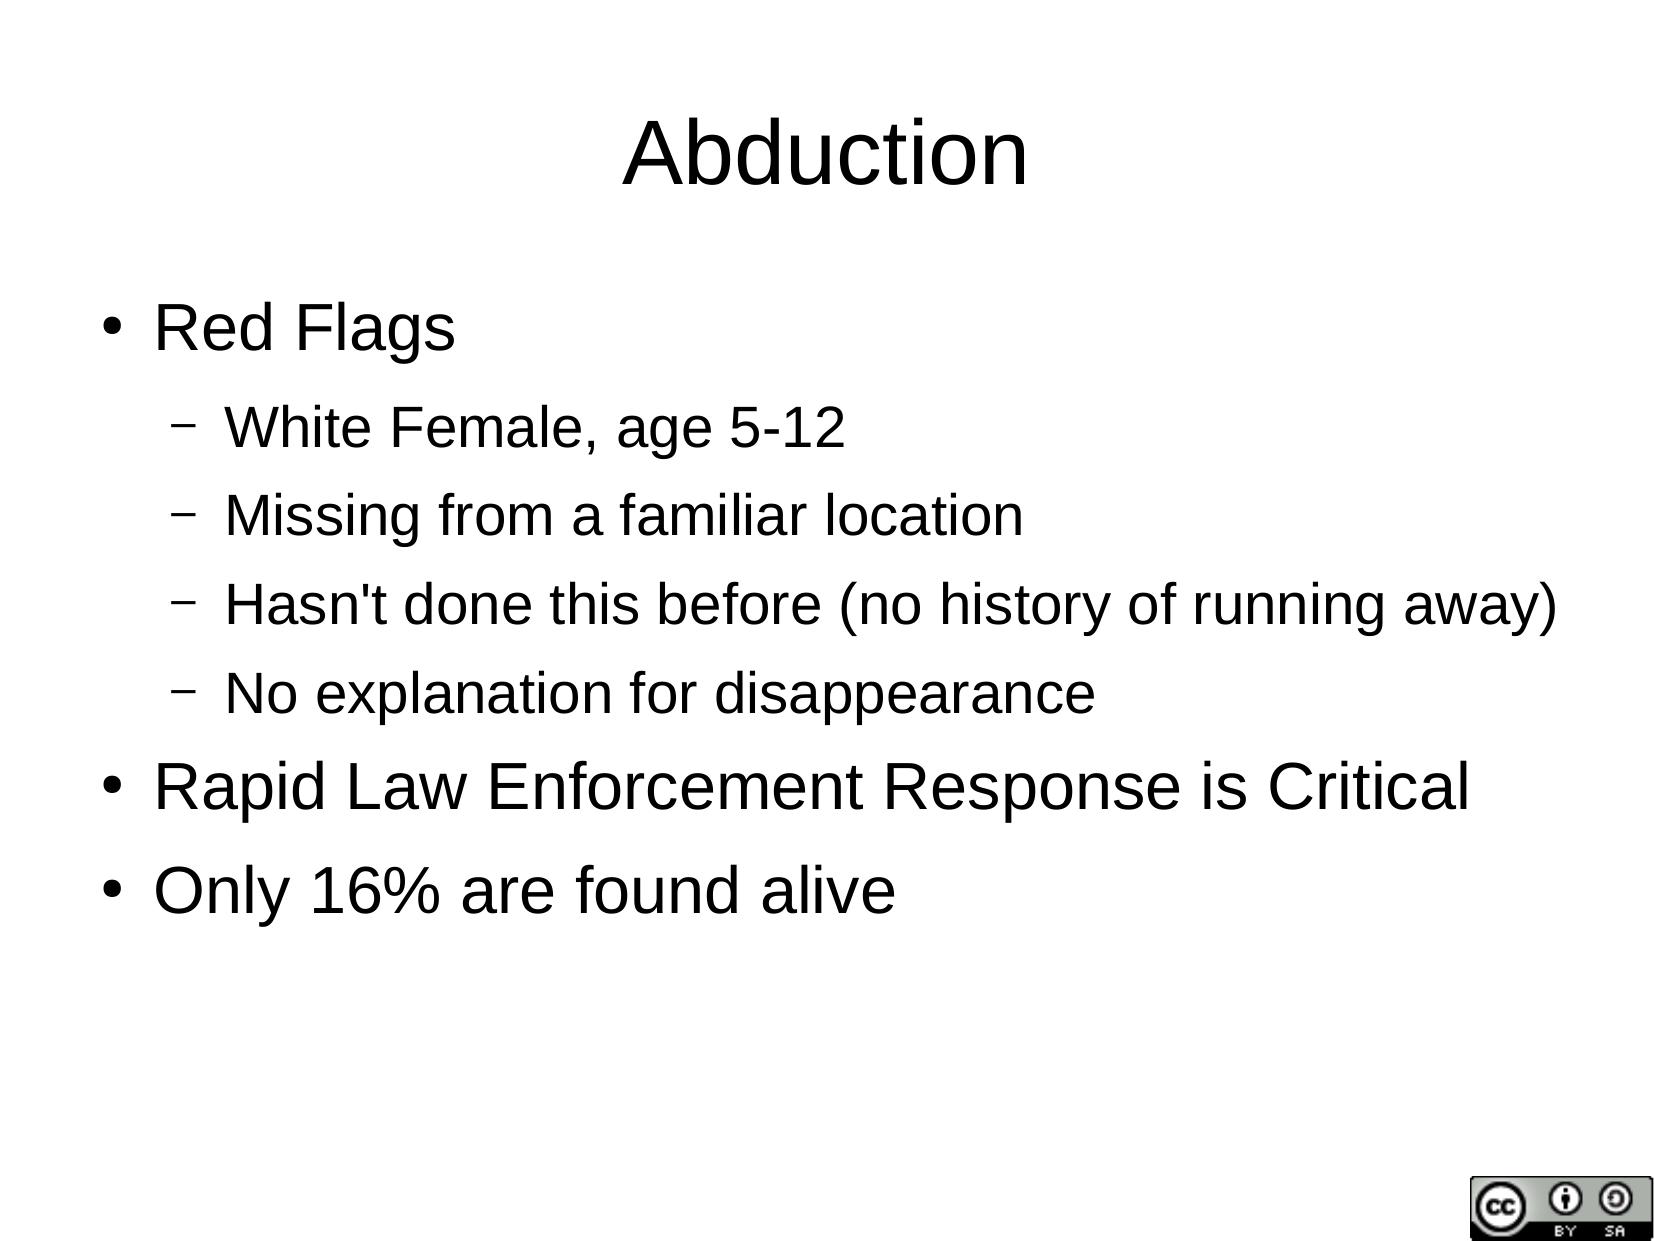

# Abduction
Red Flags
White Female, age 5-12
Missing from a familiar location
Hasn't done this before (no history of running away)
No explanation for disappearance
Rapid Law Enforcement Response is Critical
Only 16% are found alive